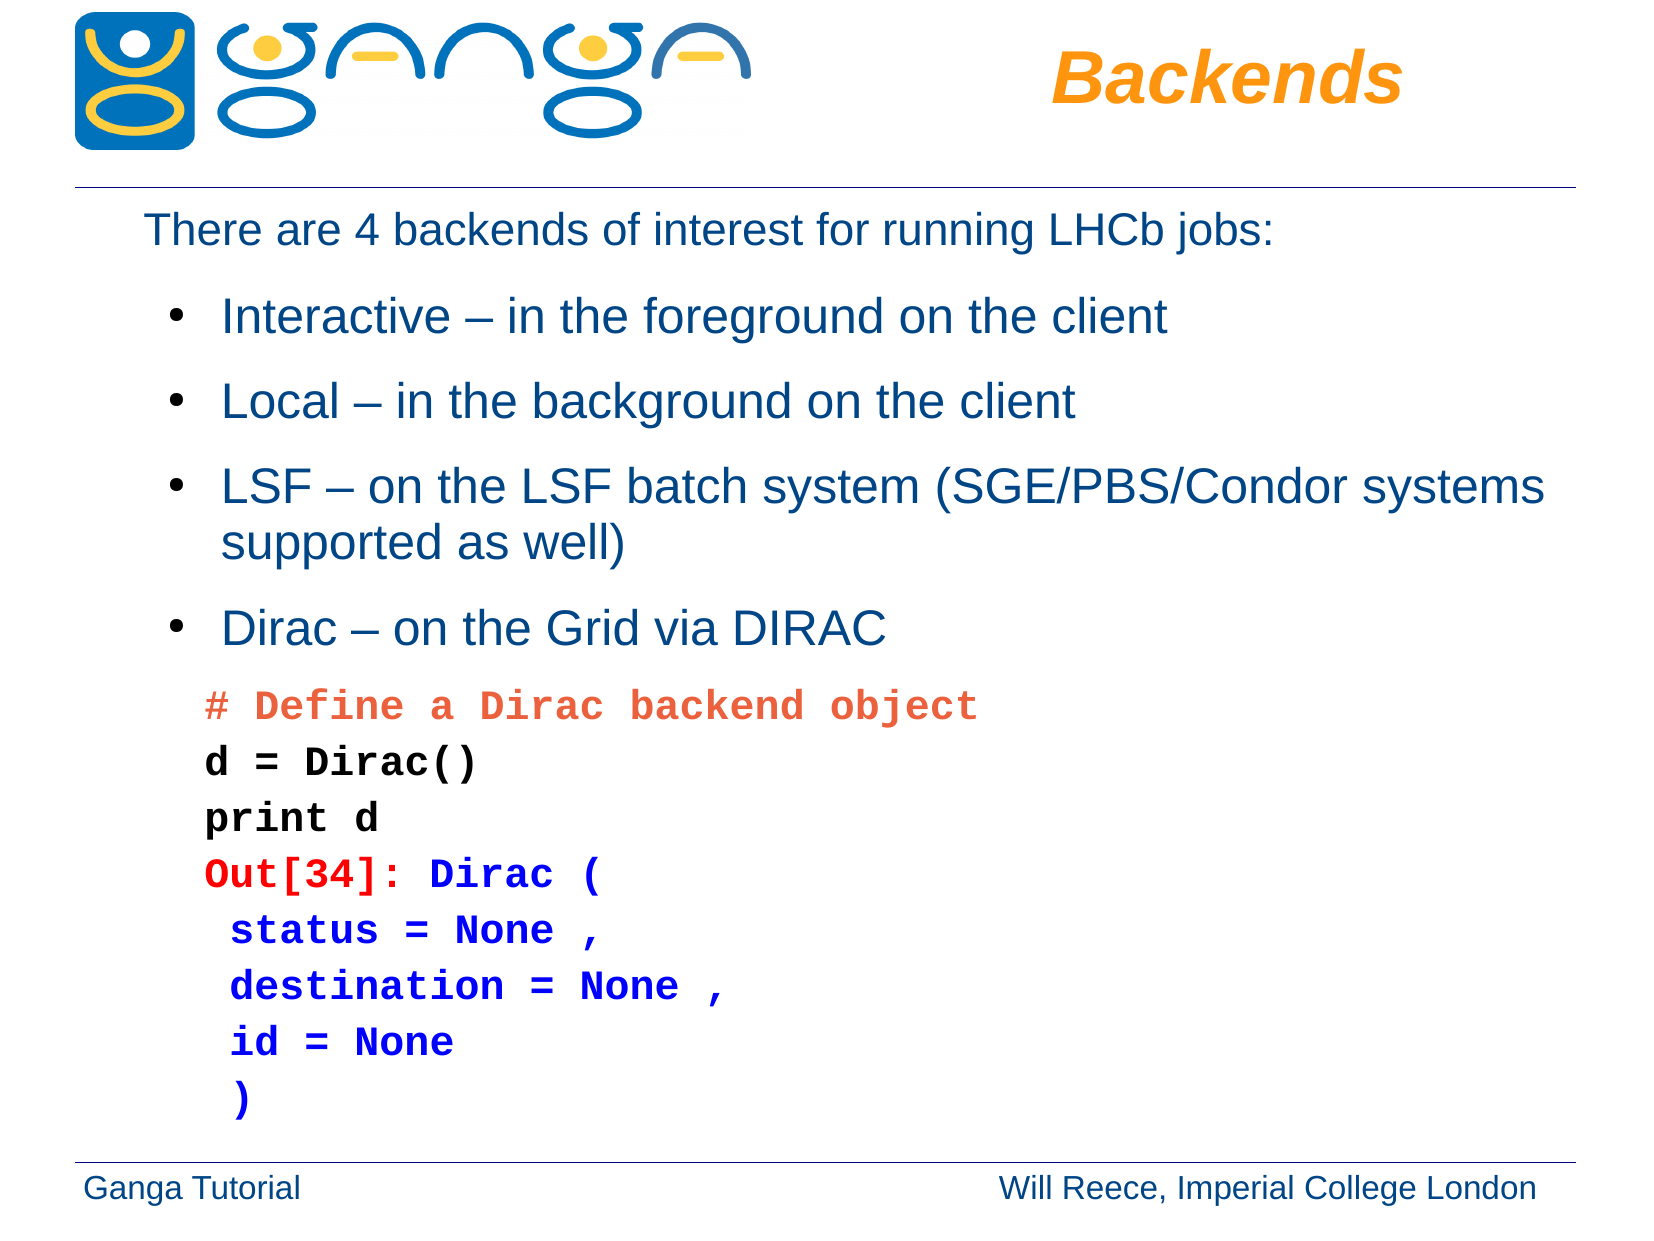

# Backends
There are 4 backends of interest for running LHCb jobs:
Interactive – in the foreground on the client
Local – in the background on the client
LSF – on the LSF batch system (SGE/PBS/Condor systems supported as well)
Dirac – on the Grid via DIRAC
# Define a Dirac backend object
d = Dirac()
print d
Out[34]: Dirac (
 status = None ,
 destination = None ,
 id = None
 )
Ganga Tutorial
Will Reece, Imperial College London